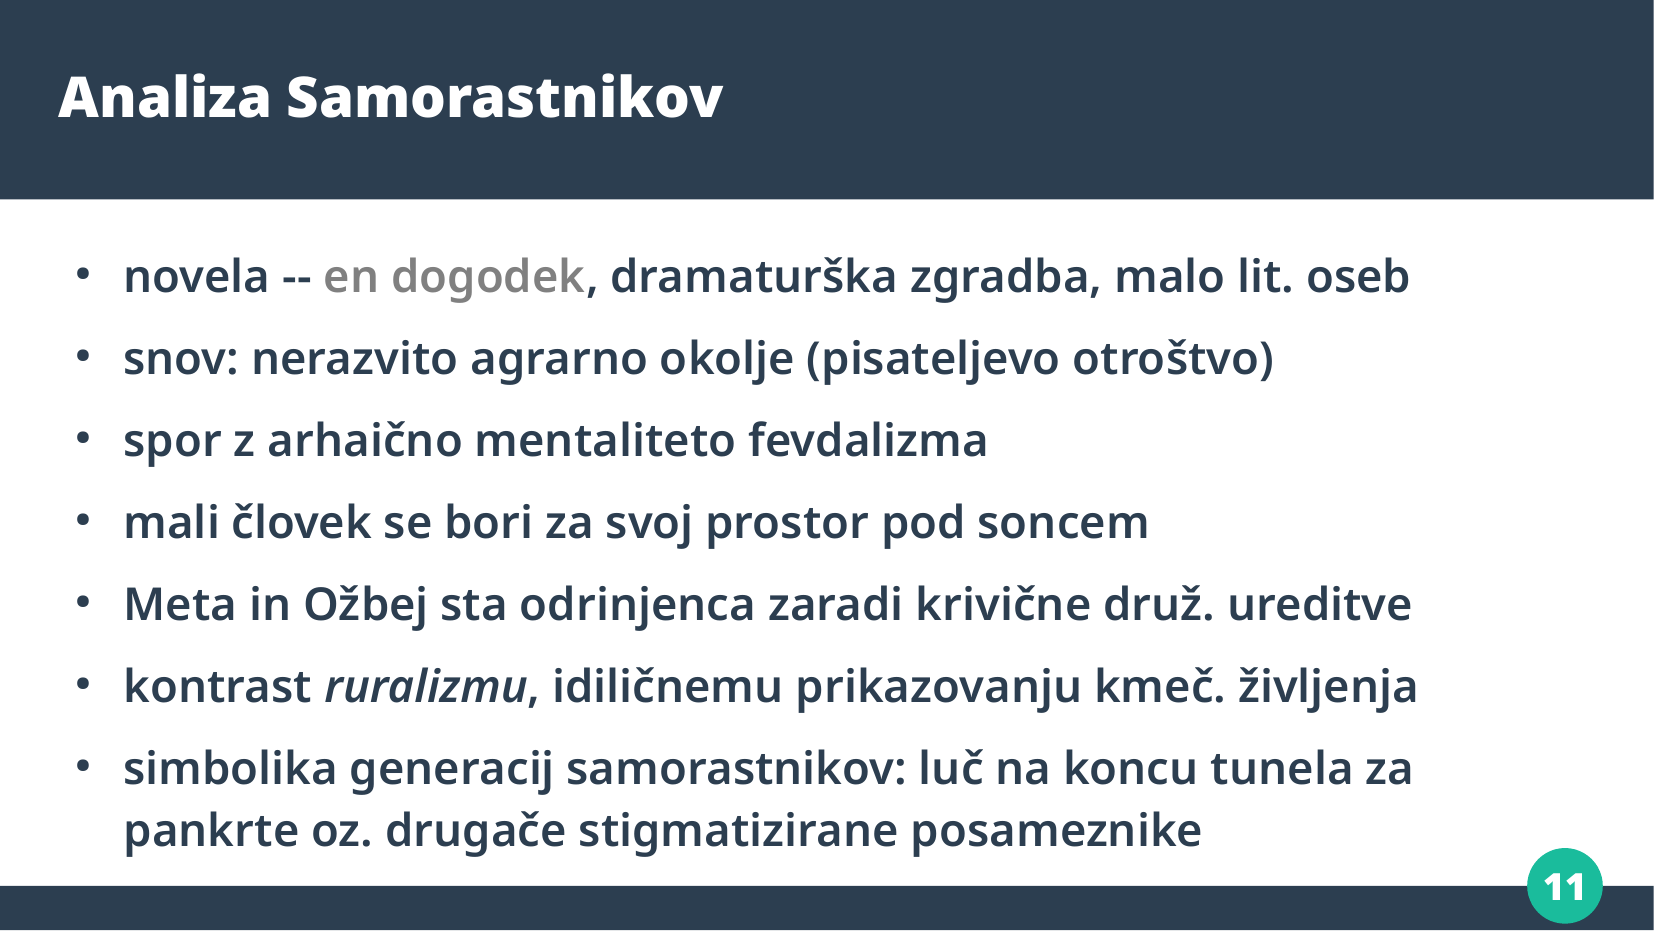

# Analiza Samorastnikov
novela -- en dogodek, dramaturška zgradba, malo lit. oseb
snov: nerazvito agrarno okolje (pisateljevo otroštvo)
spor z arhaično mentaliteto fevdalizma
mali človek se bori za svoj prostor pod soncem
Meta in Ožbej sta odrinjenca zaradi krivične druž. ureditve
kontrast ruralizmu, idiličnemu prikazovanju kmeč. življenja
simbolika generacij samorastnikov: luč na koncu tunela za pankrte oz. drugače stigmatizirane posameznike